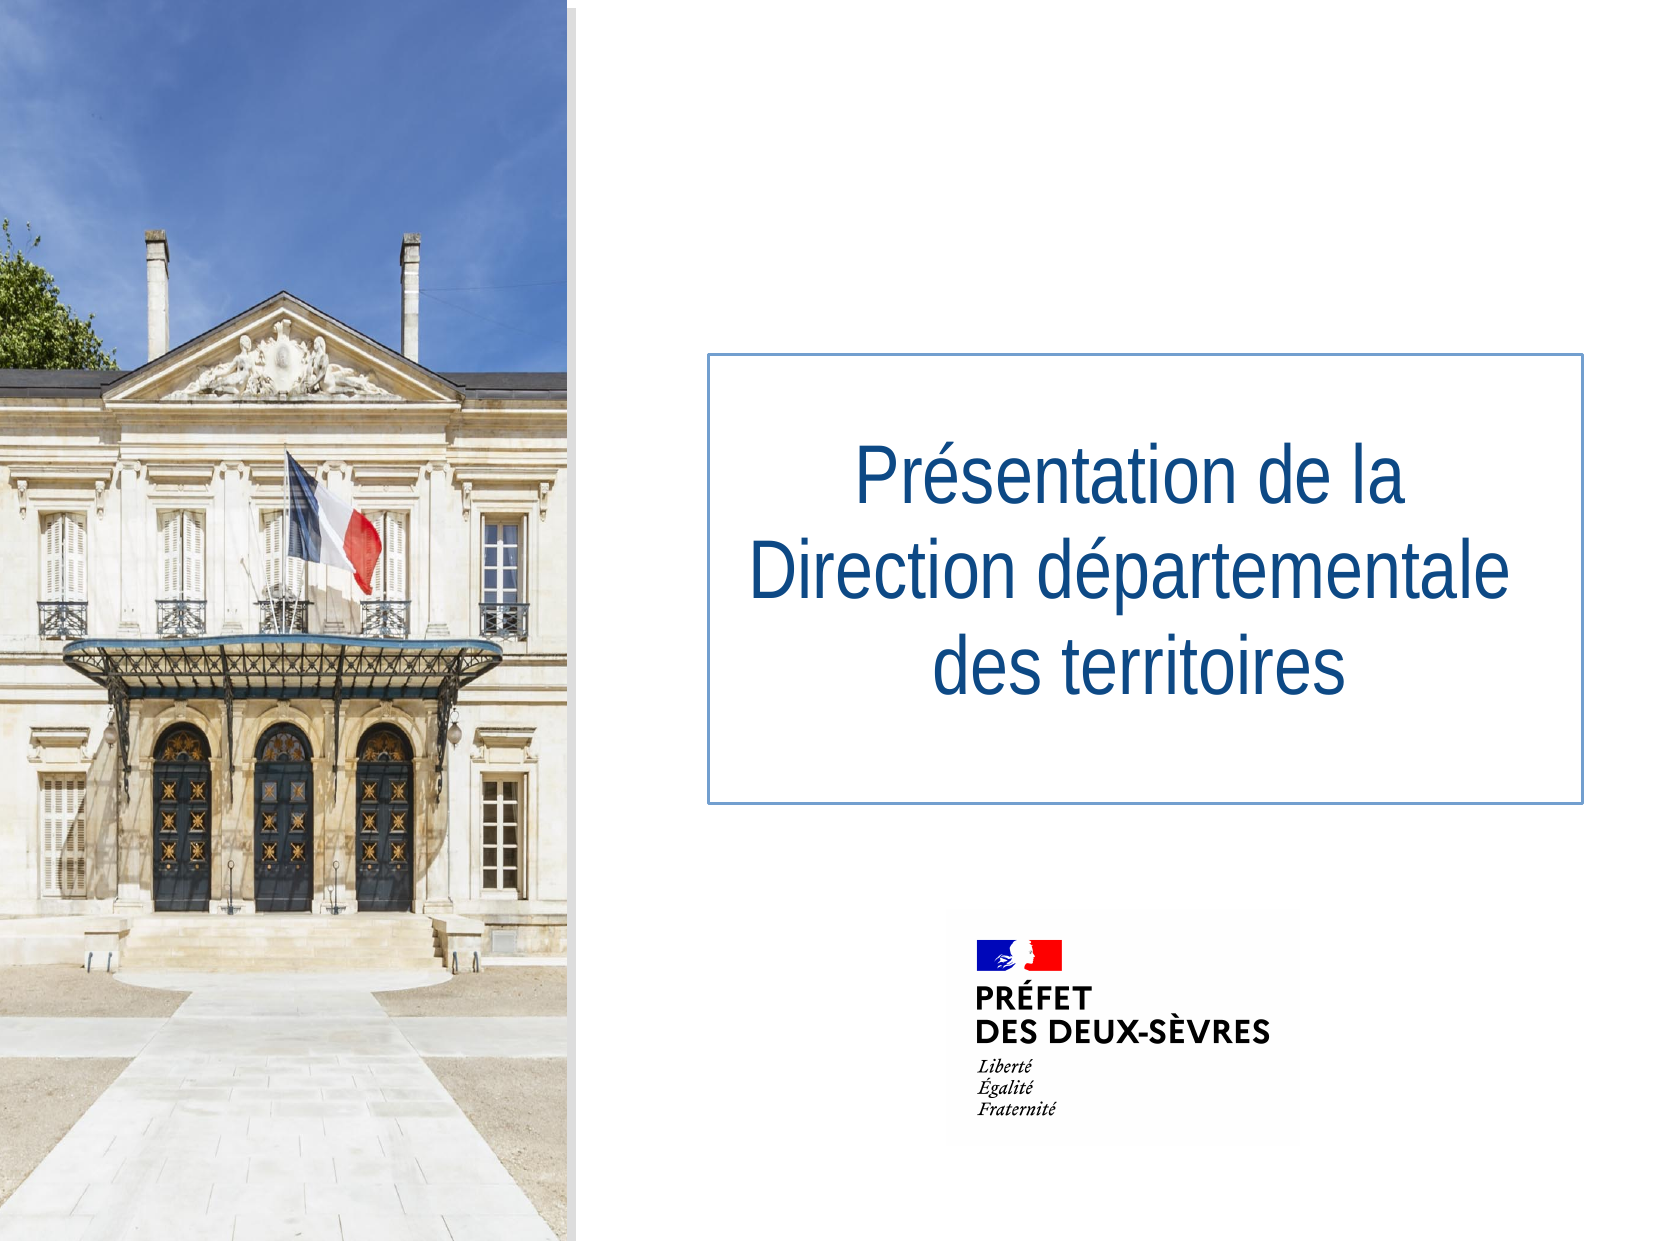

Présentation de la
Direction départementale
des territoires